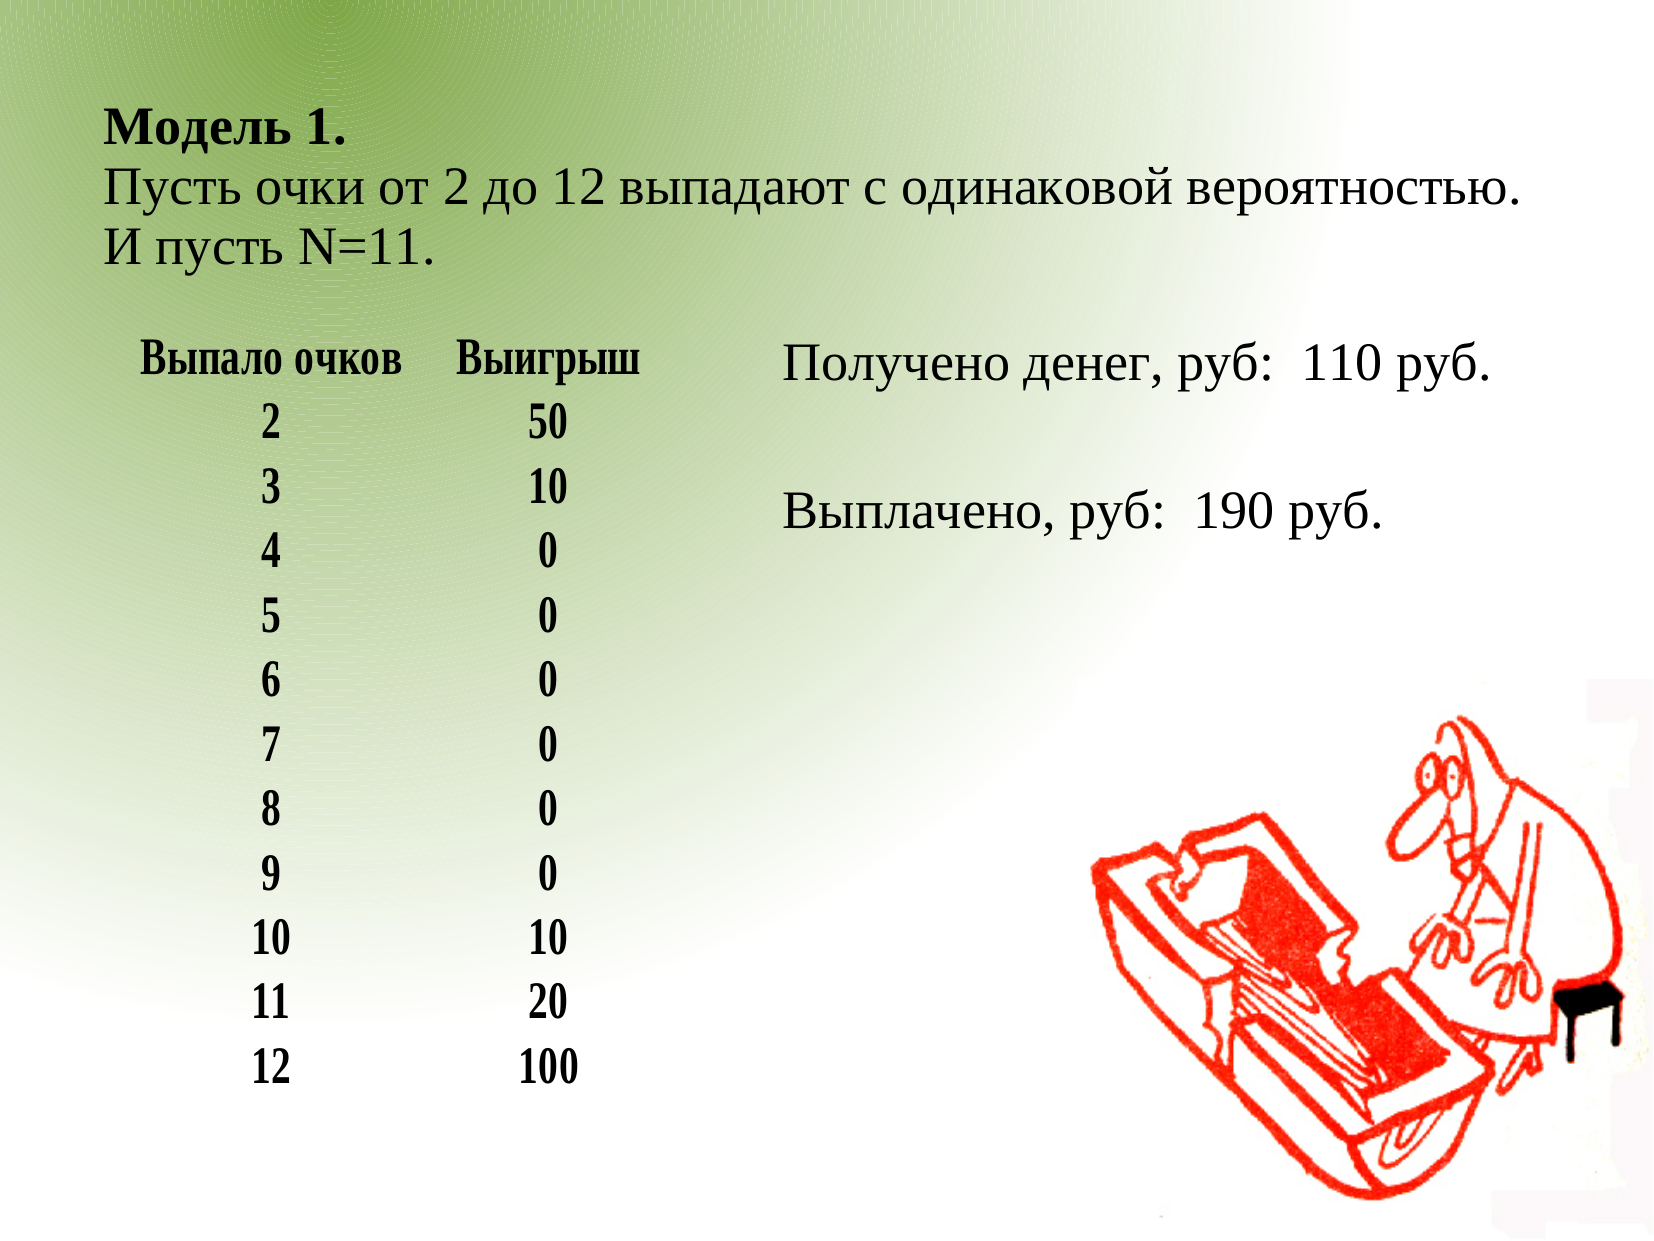

Модель 1.
Пусть очки от 2 до 12 выпадают с одинаковой вероятностью.
И пусть N=11.
Получено денег, руб: 110 руб.
Выплачено, руб: 190 руб.